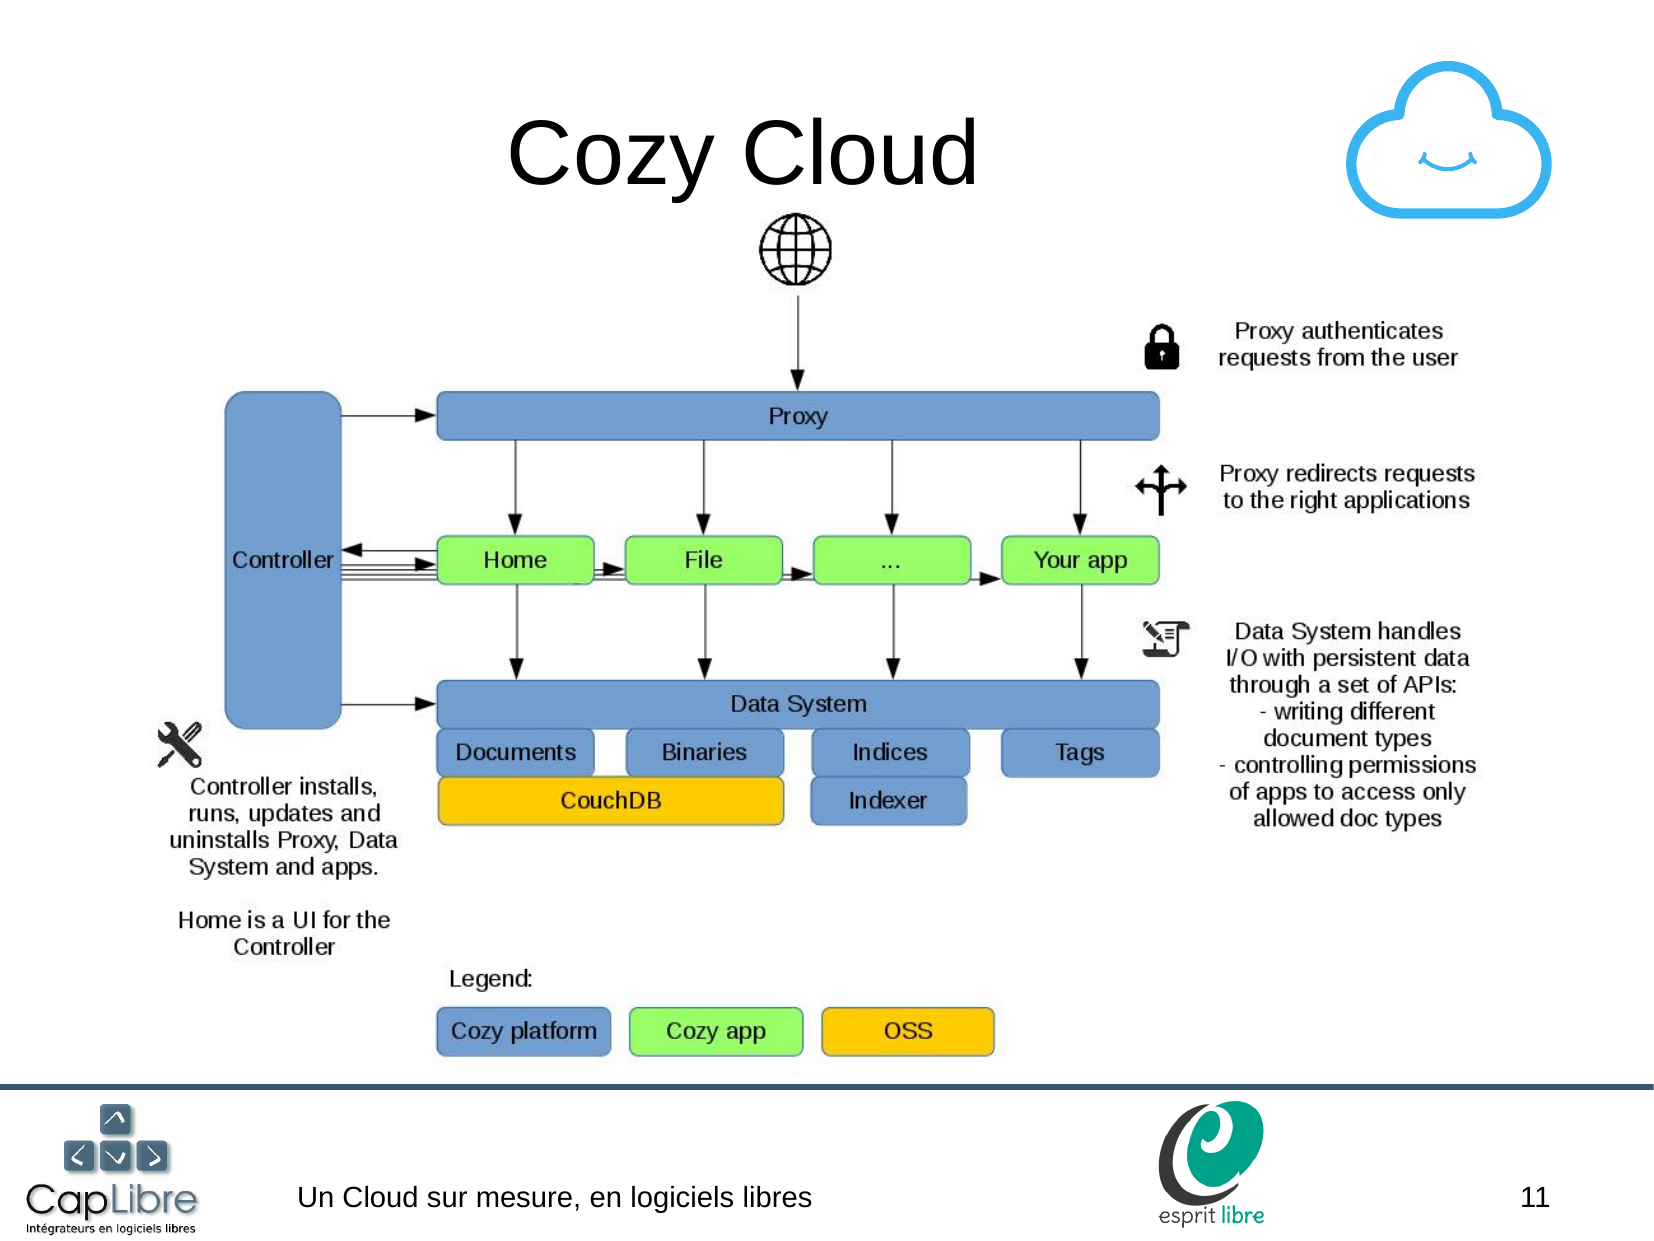

# Cozy Cloud
Un Cloud sur mesure, en logiciels libres